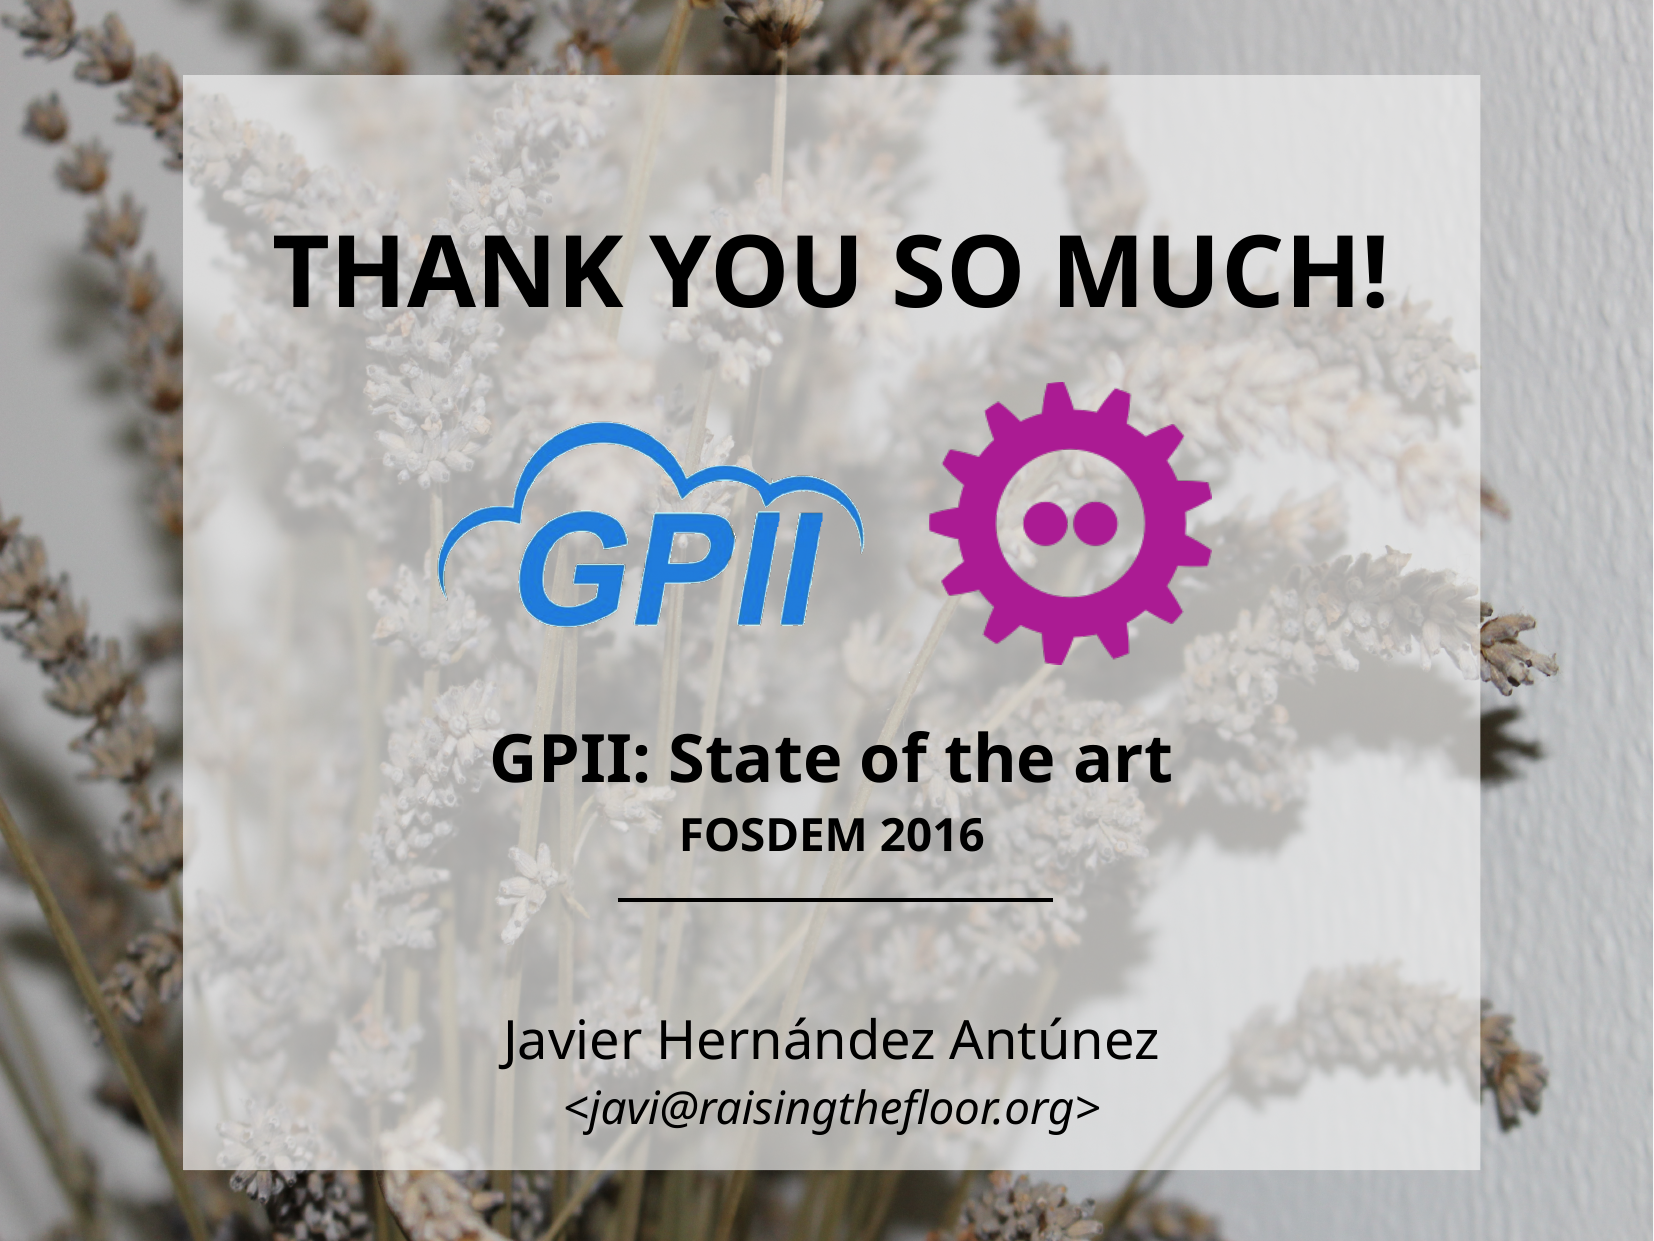

# THANK YOU SO MUCH! GPII: State of the art FOSDEM 2016 Javier Hernández Antúnez <javi@raisingthefloor.org>